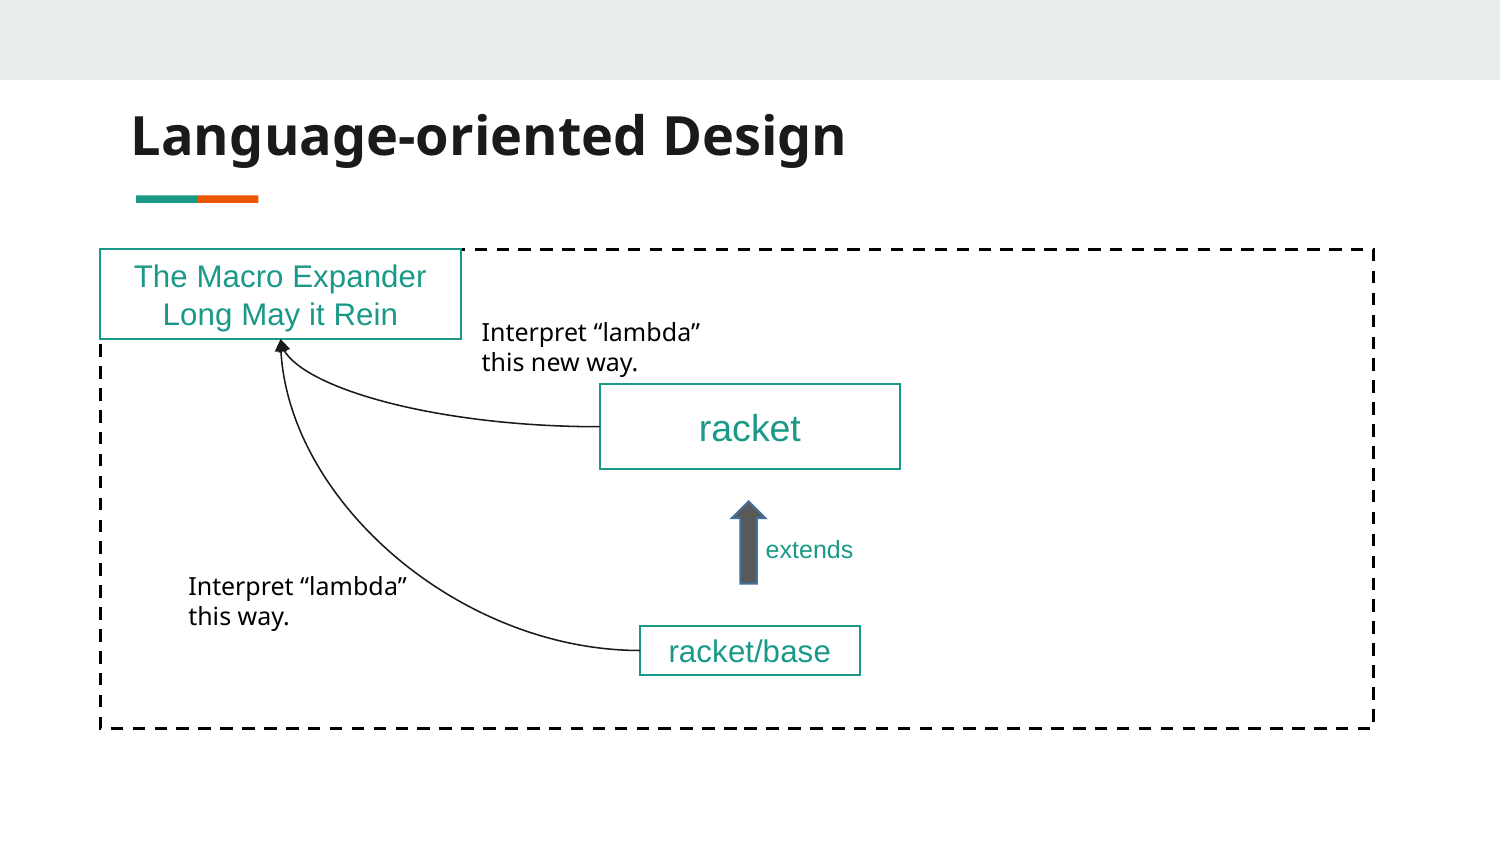

# Language-oriented Design
The Macro Expander Long May it Rein
Interpret “lambda” this new way.
racket
extends
Interpret “lambda” this way.
racket/base